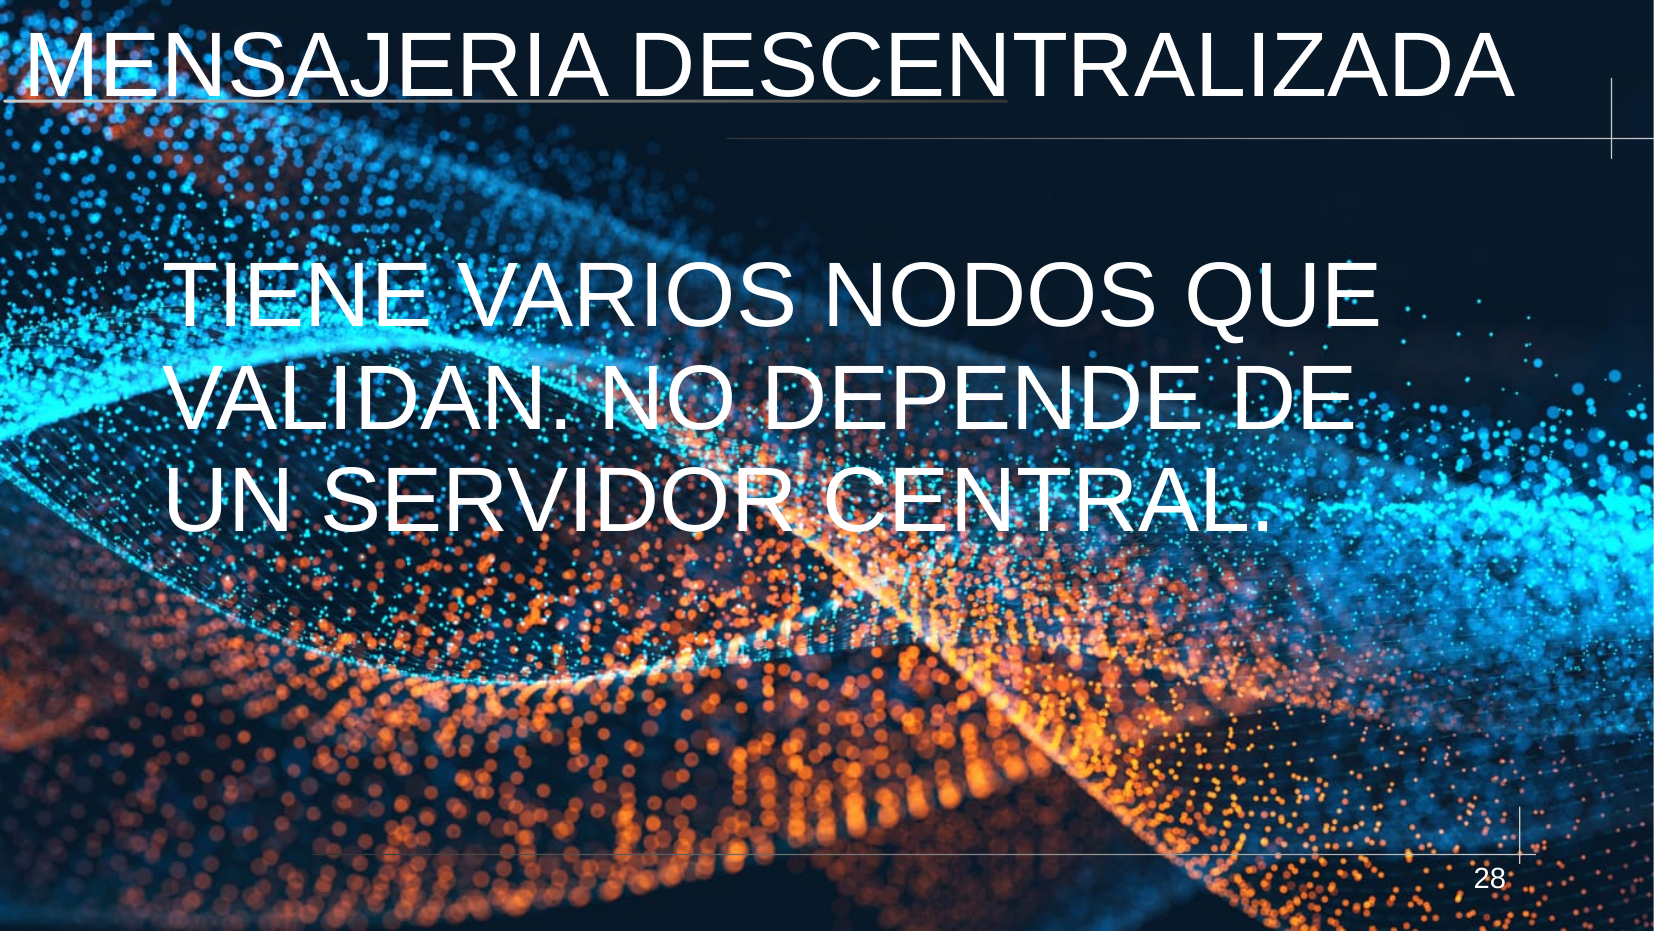

# MENSAJERIA DESCENTRALIZADA
TIENE VARIOS NODOS QUE VALIDAN. NO DEPENDE DE UN SERVIDOR CENTRAL.
28